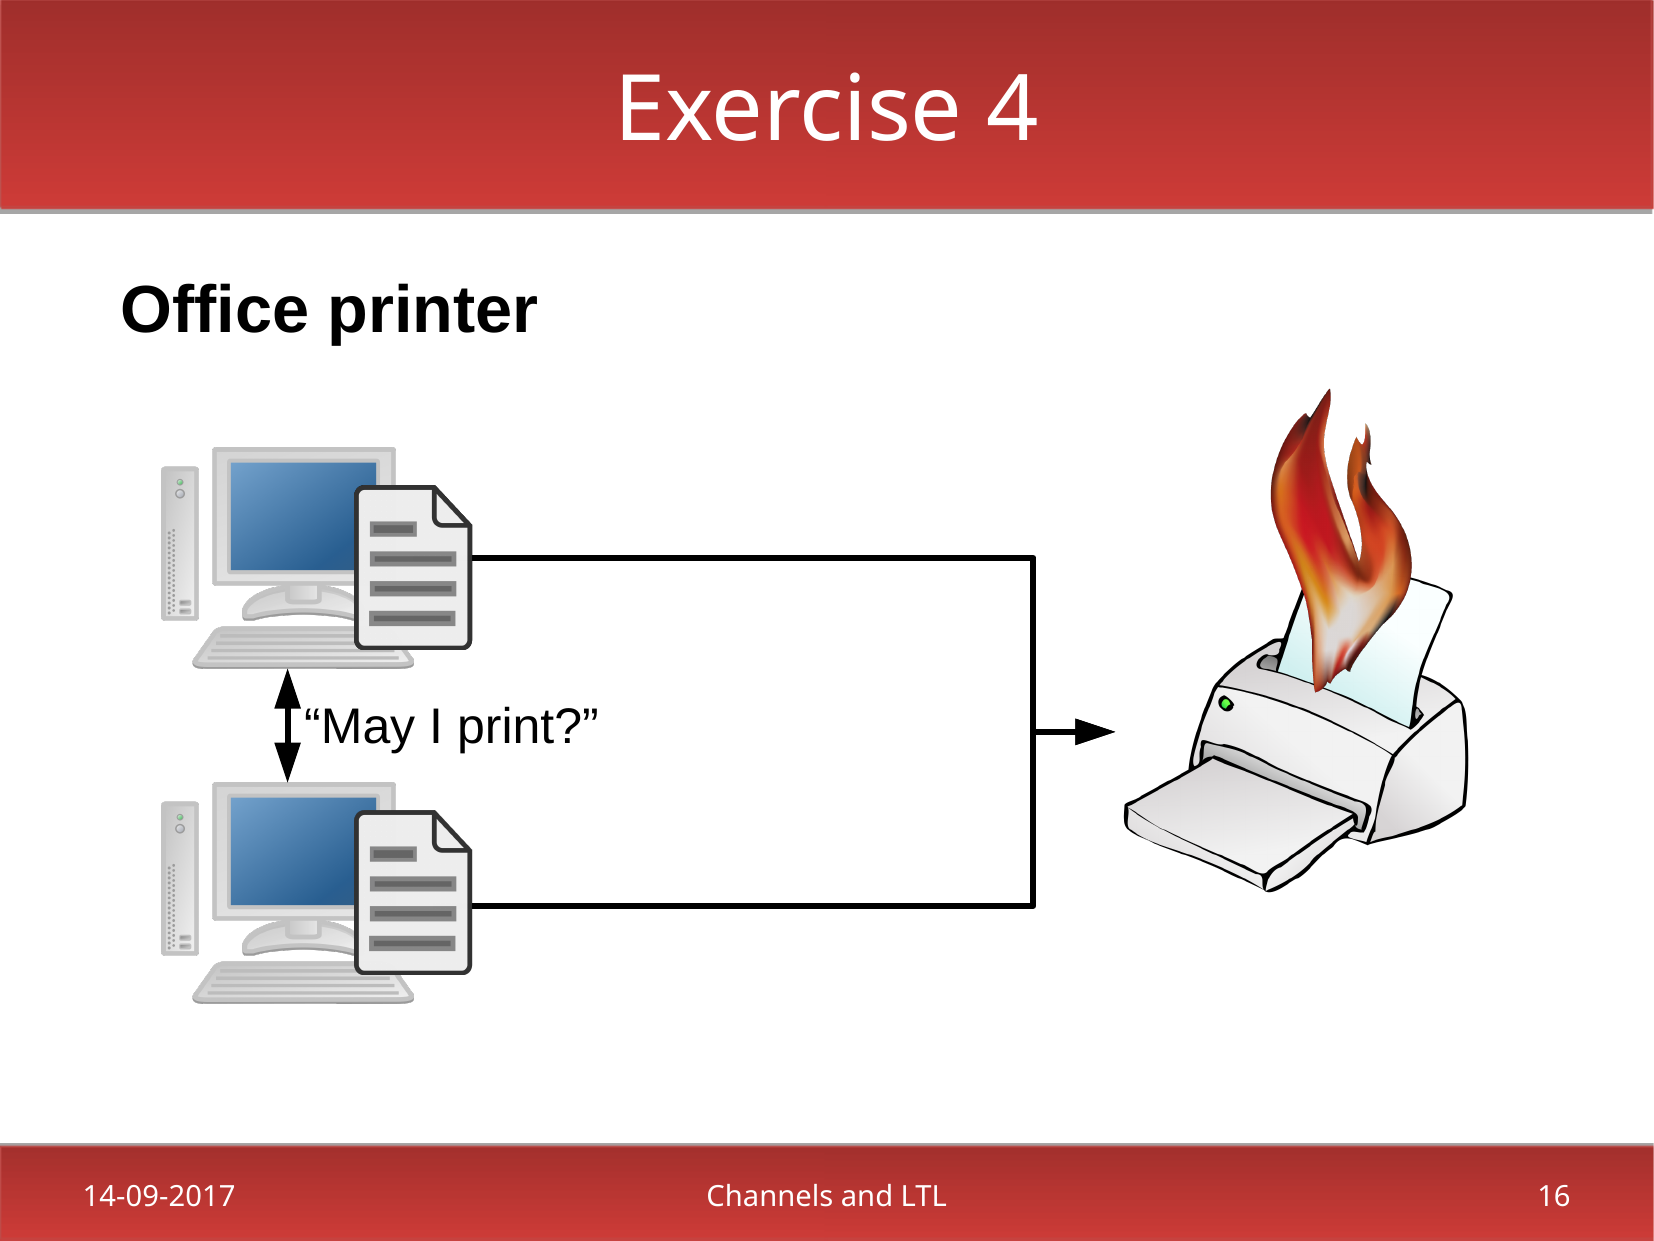

# Exercise 4
Office printer
“May I print?”
14-09-2017
Channels and LTL
16